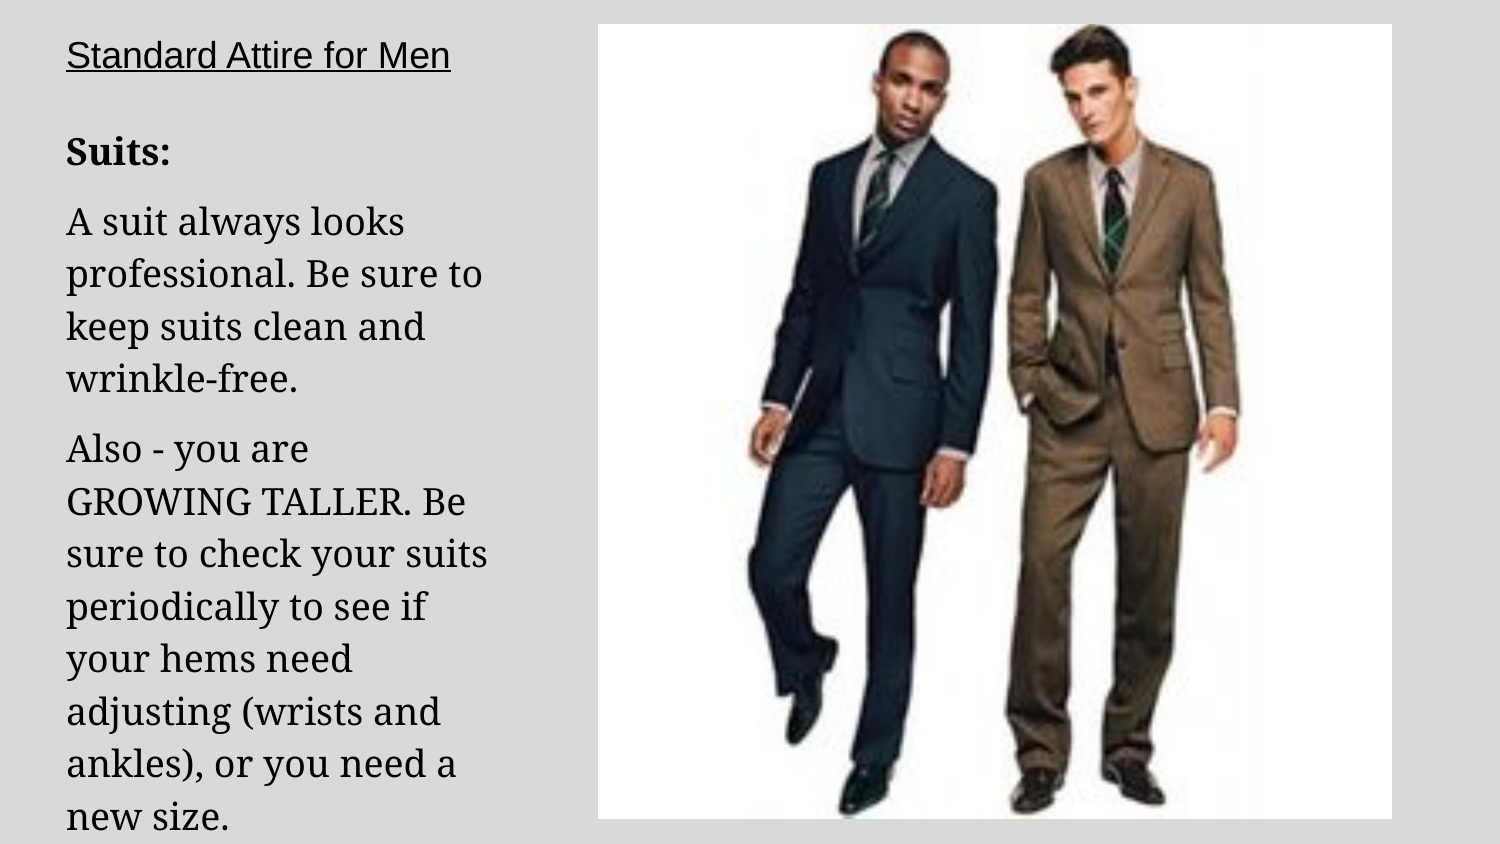

Standard Attire for Men
Suits:
A suit always looks professional. Be sure to keep suits clean and wrinkle-free.
Also - you are GROWING TALLER. Be sure to check your suits periodically to see if your hems need adjusting (wrists and ankles), or you need a new size.